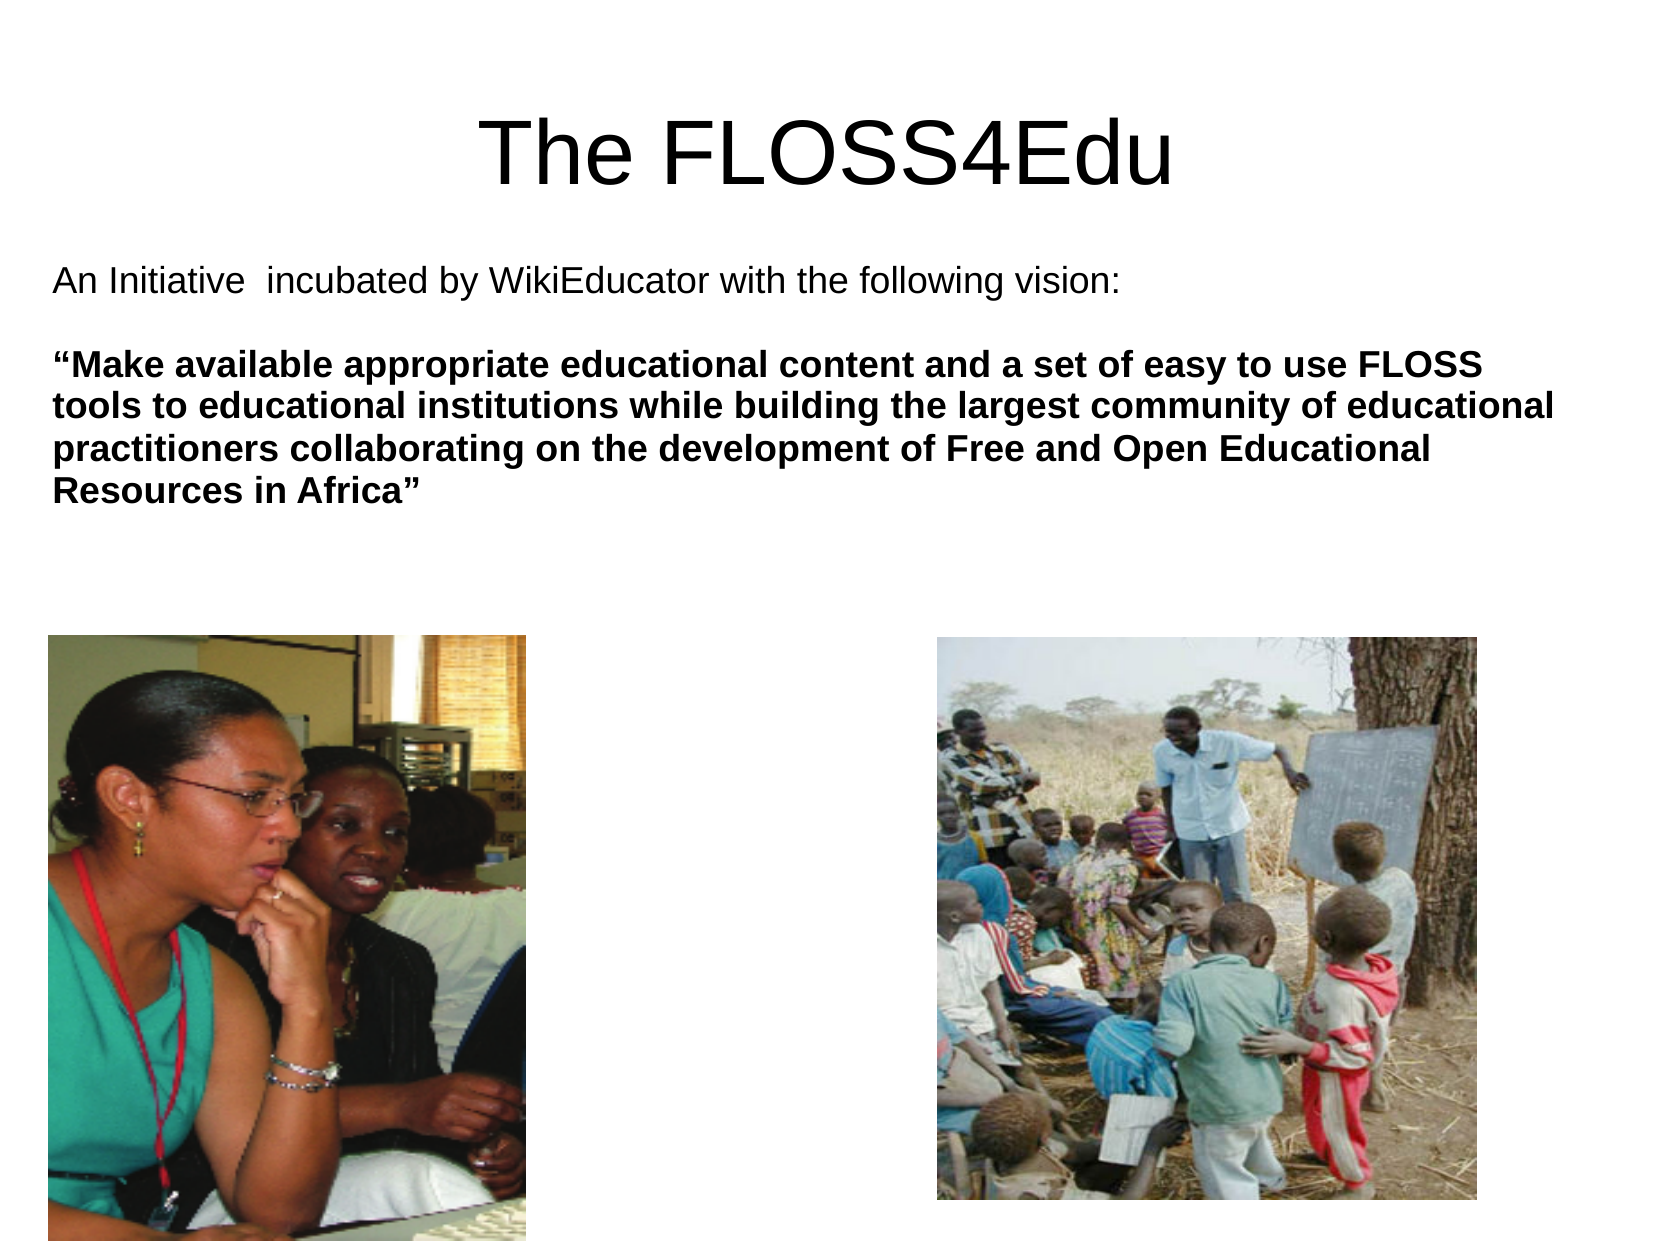

# The FLOSS4Edu
An Initiative incubated by WikiEducator with the following vision:
“Make available appropriate educational content and a set of easy to use FLOSS tools to educational institutions while building the largest community of educational practitioners collaborating on the development of Free and Open Educational Resources in Africa”